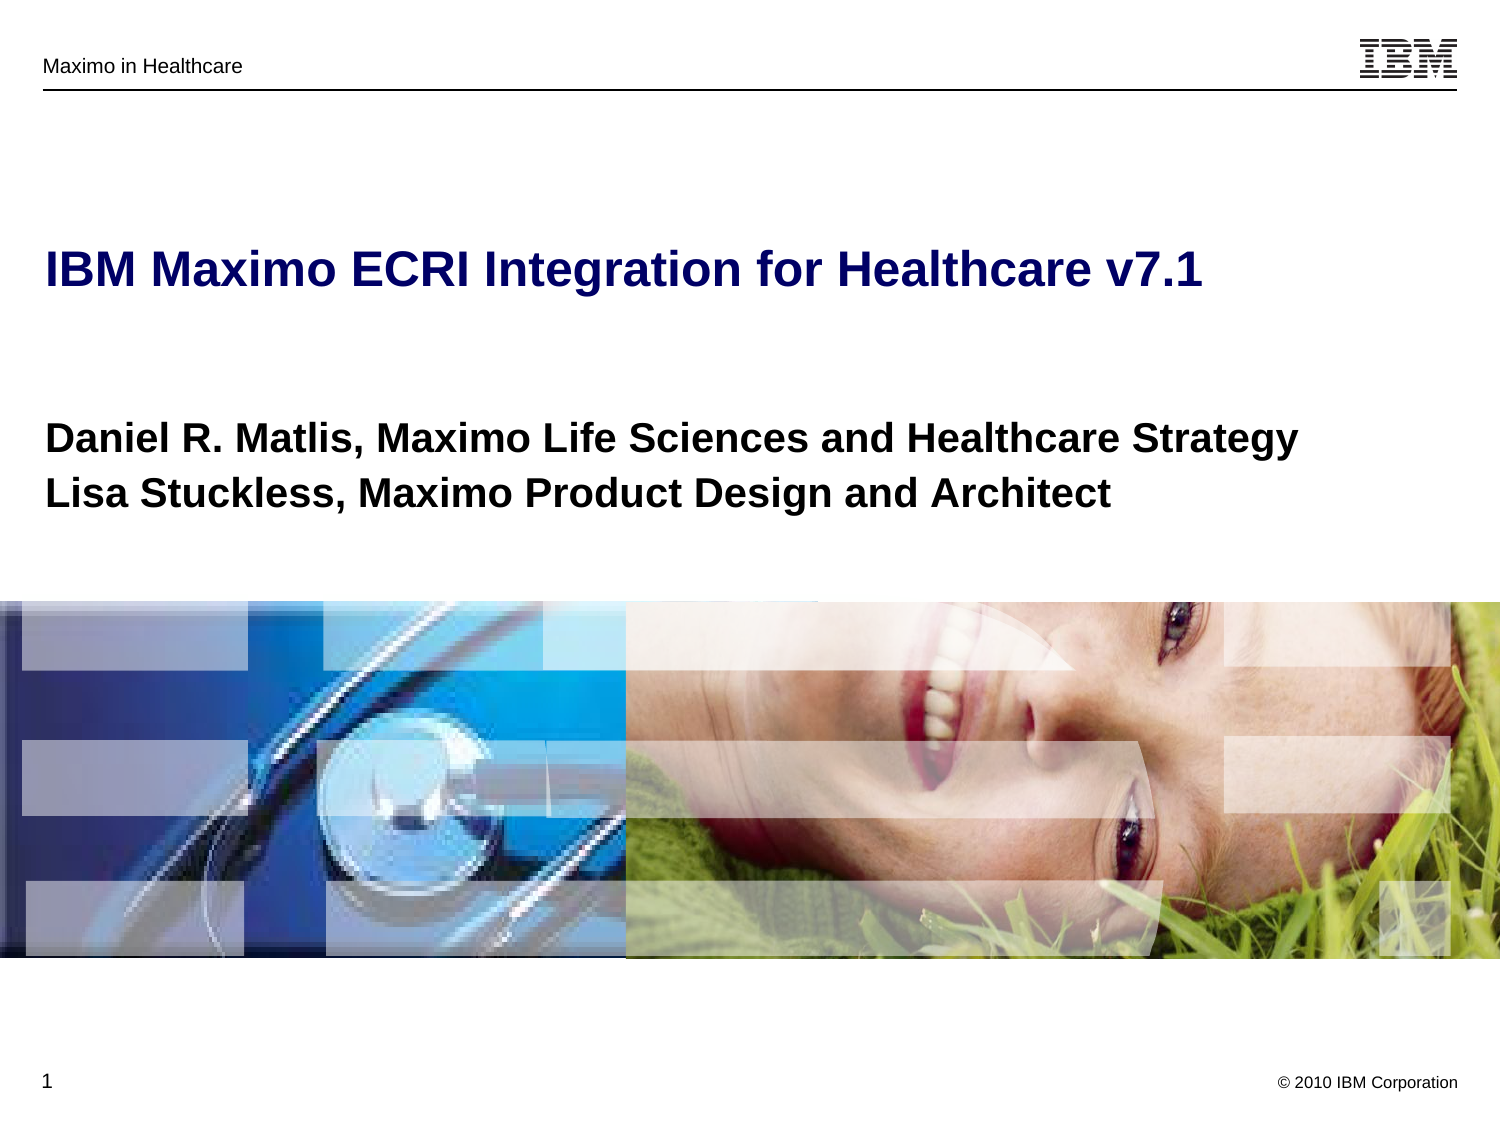

# IBM Maximo ECRI Integration for Healthcare v7.1 Daniel R. Matlis, Maximo Life Sciences and Healthcare Strategy Lisa Stuckless, Maximo Product Design and Architect